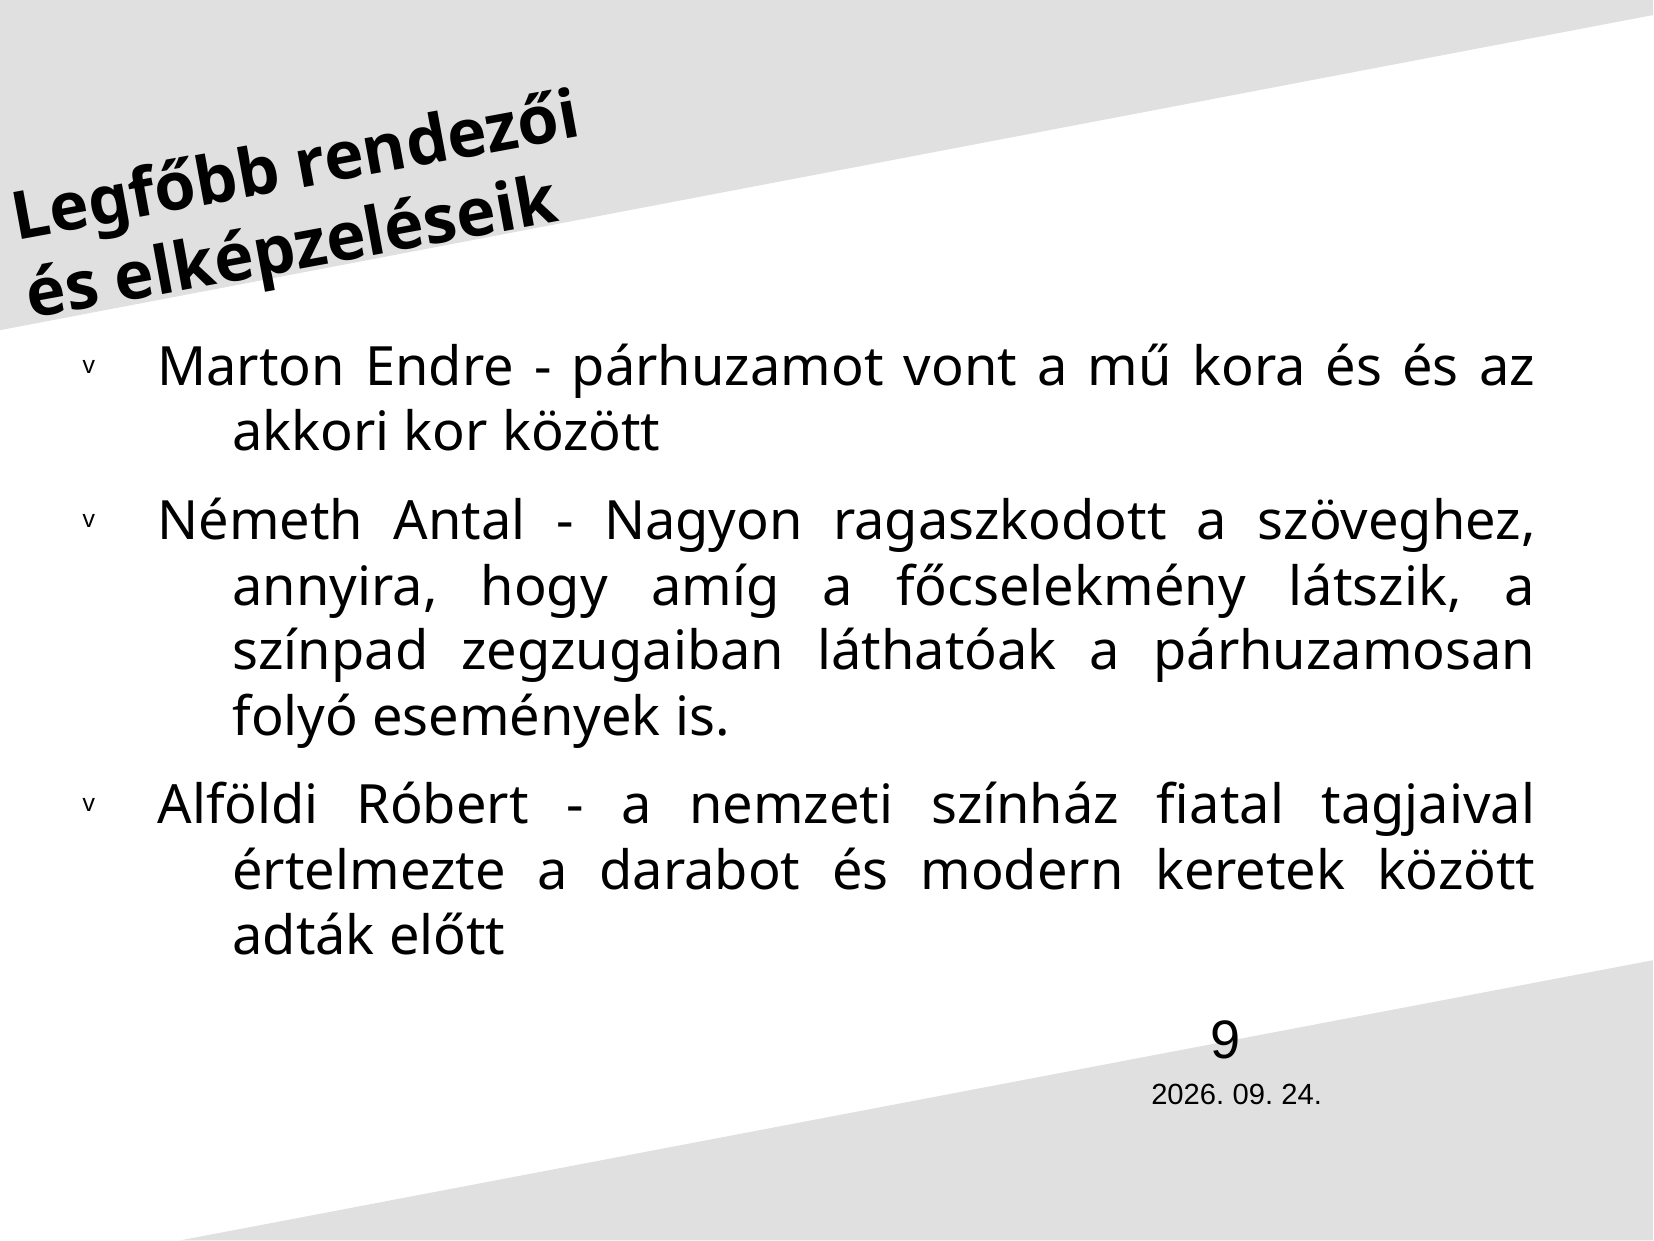

# Legfőbb rendezői és elképzeléseik
Marton Endre - párhuzamot vont a mű kora és és az akkori kor között
Németh Antal - Nagyon ragaszkodott a szöveghez, annyira, hogy amíg a főcselekmény látszik, a színpad zegzugaiban láthatóak a párhuzamosan folyó események is.
Alföldi Róbert - a nemzeti színház fiatal tagjaival értelmezte a darabot és modern keretek között adták előtt